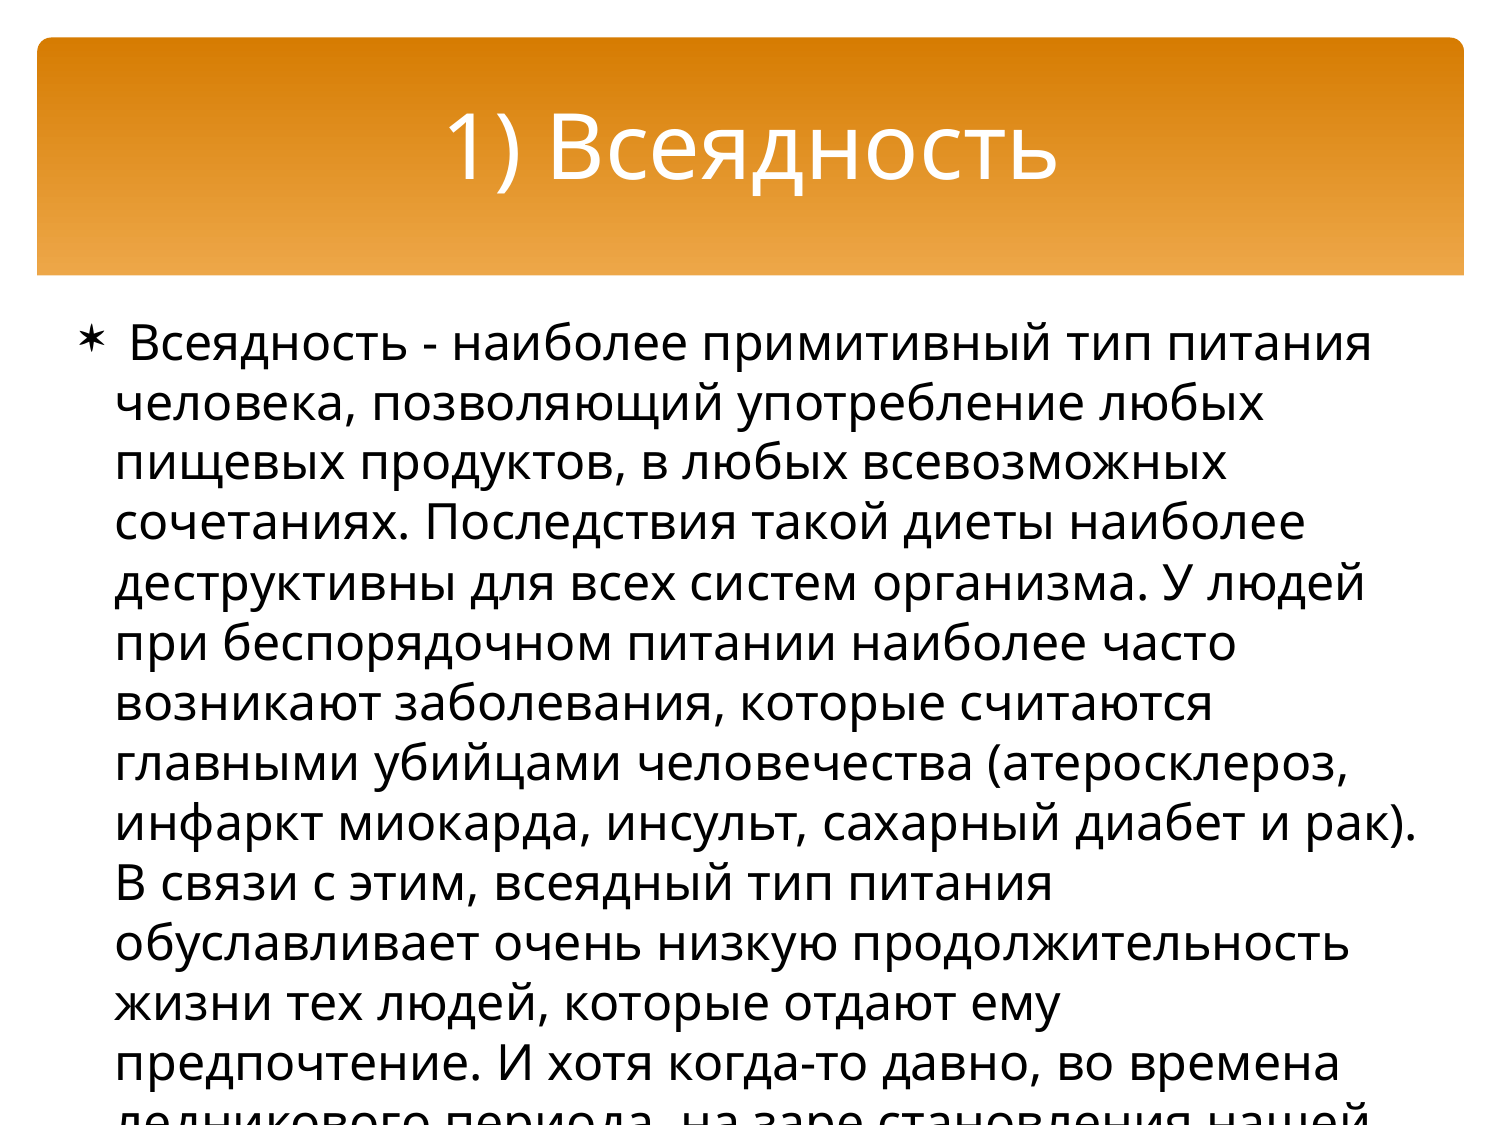

1) Всеядность
 Всеядность - наиболее примитивный тип питания человека, позволяющий употребление любых пищевых продуктов, в любых всевозможных сочетаниях. Последствия такой диеты наиболее деструктивны для всех систем организма. У людей при беспорядочном питании наиболее часто возникают заболевания, которые считаются главными убийцами человечества (атеросклероз, инфаркт миокарда, инсульт, сахарный диабет и рак). В связи с этим, всеядный тип питания обуславливает очень низкую продолжительность жизни тех людей, которые отдают ему предпочтение. И хотя когда-то давно, во времена ледникового периода, на заре становления нашей цивилизации, этот образ питания помог нашему виду выжить, для текущих условий среды обитания человека он явно неактуален и является атавизмом. Поэтому с позиции эволюции современного человека он занимает - низшую ступень данной шкалы.